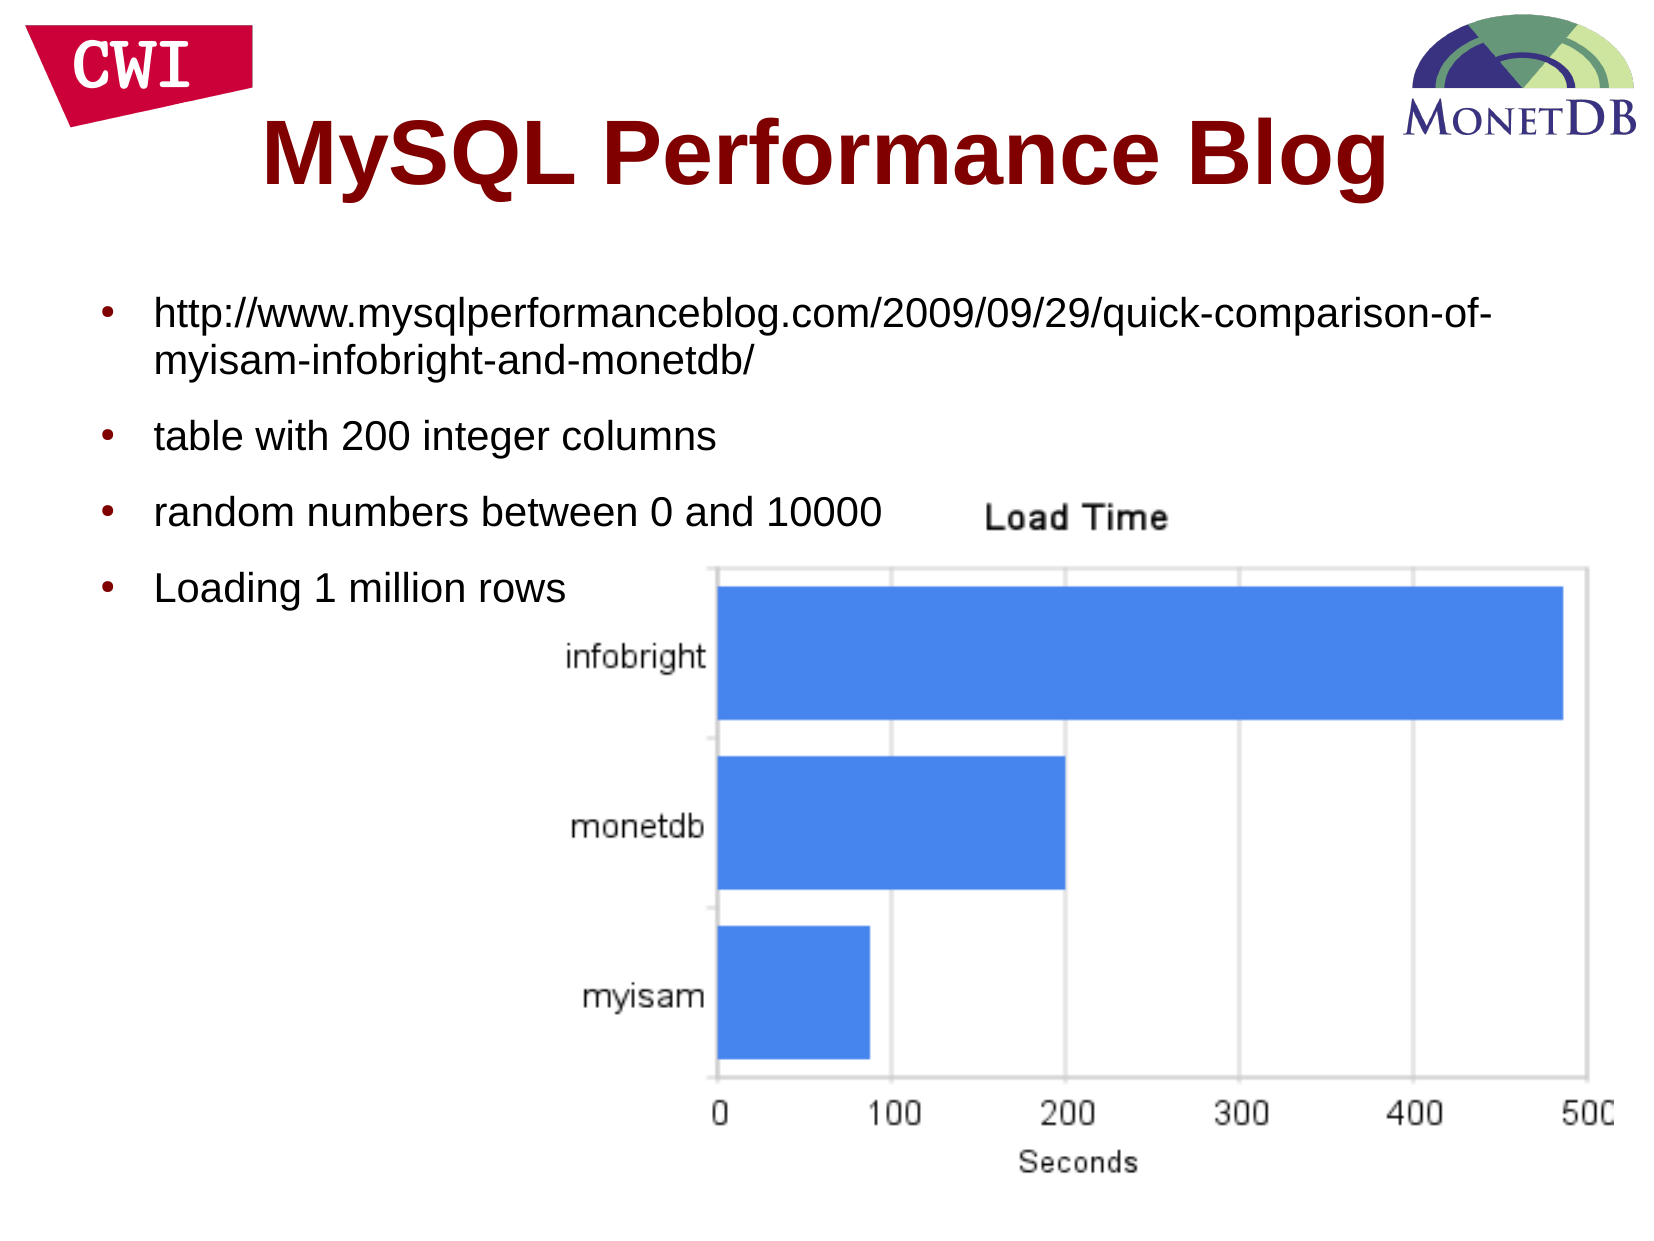

# MySQL Performance Blog
http://www.mysqlperformanceblog.com/2009/09/29/quick-comparison-of-myisam-infobright-and-monetdb/
table with 200 integer columns
random numbers between 0 and 10000
Loading 1 million rows